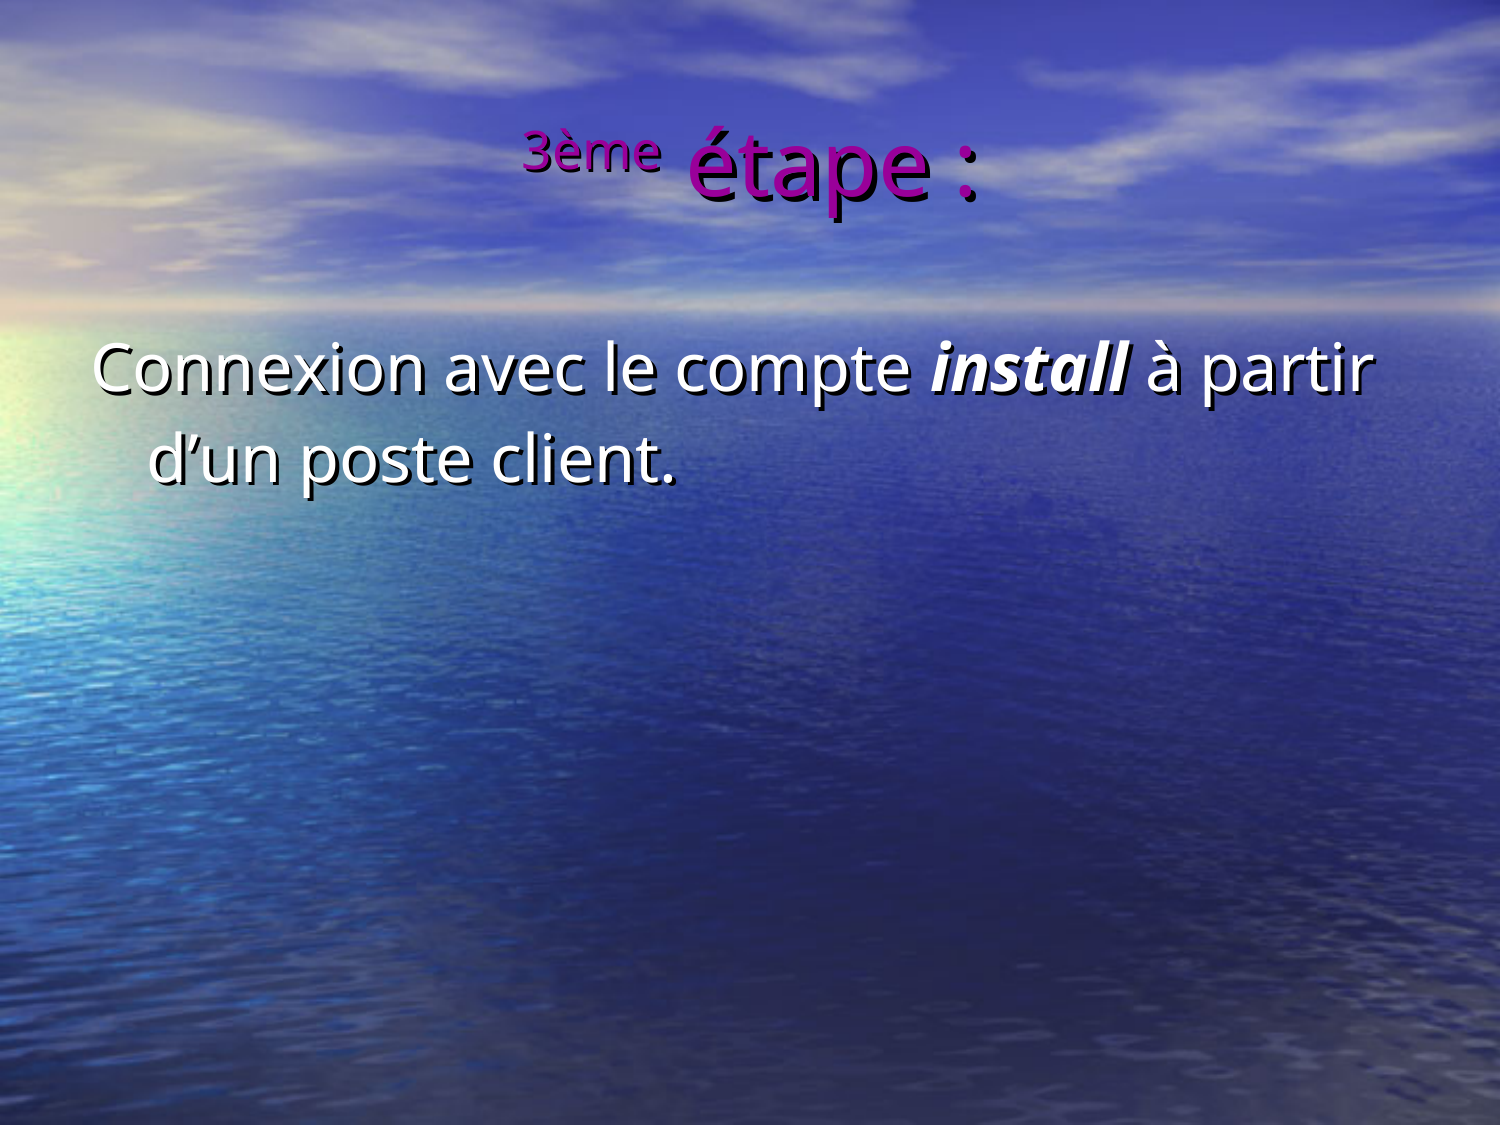

# 3ème étape :
Connexion avec le compte install à partir d’un poste client.